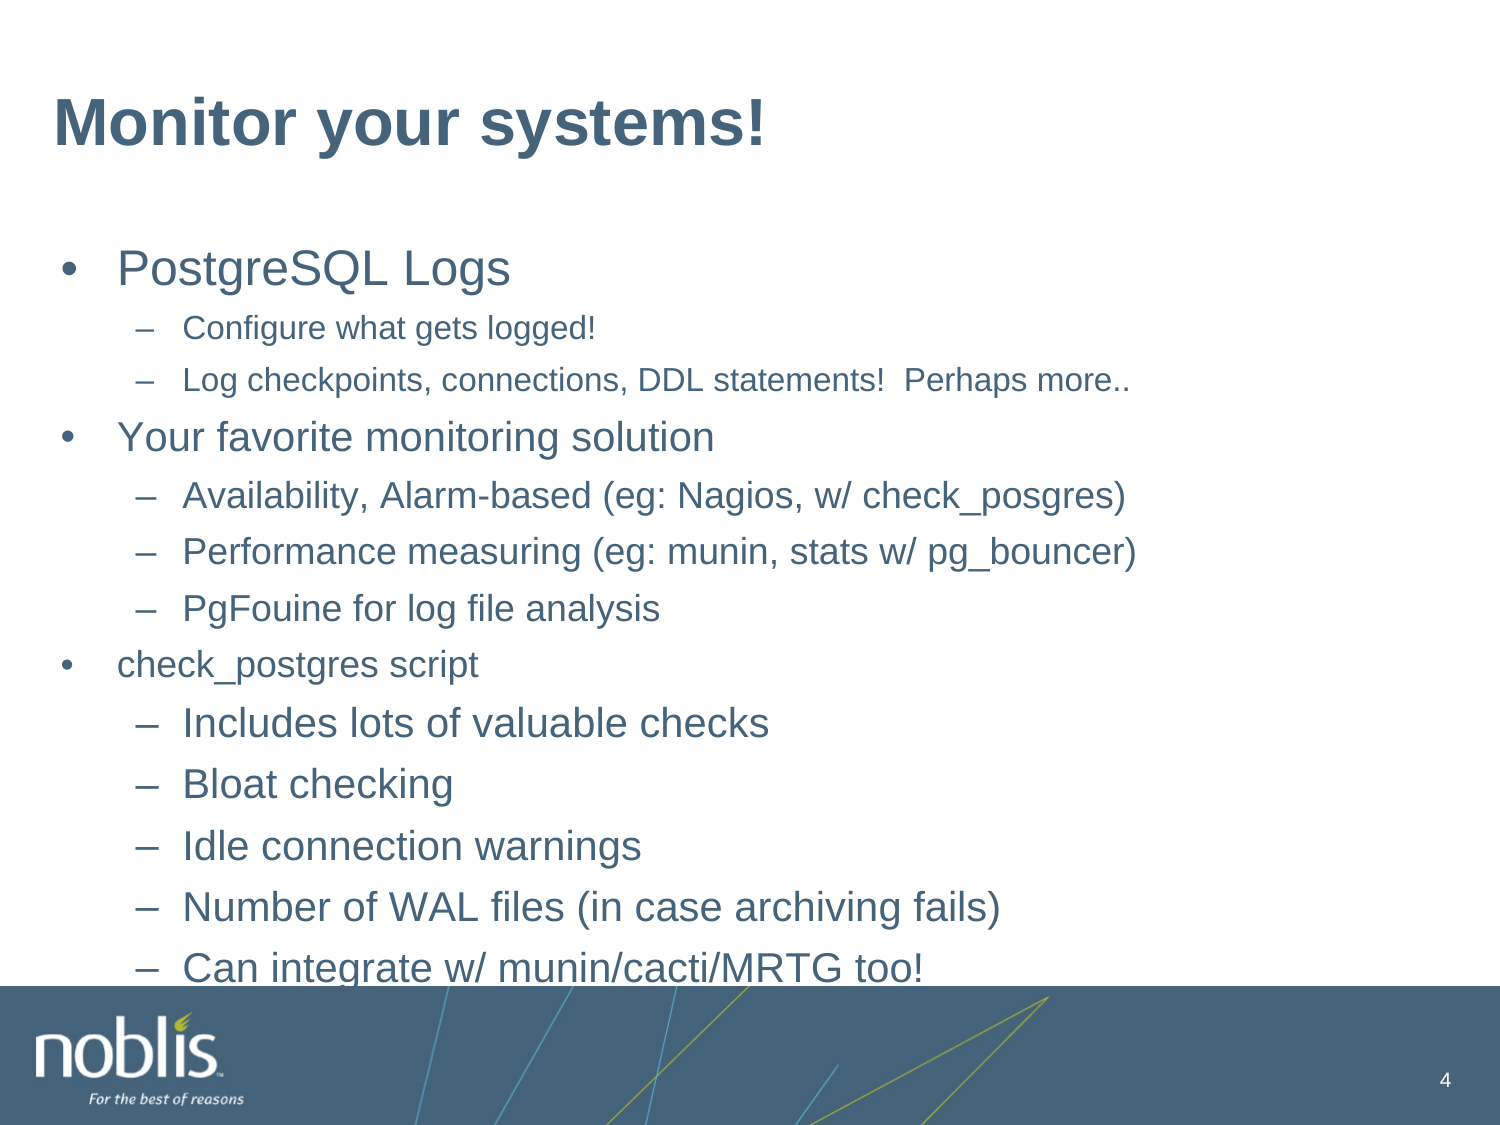

# Monitor your systems!
PostgreSQL Logs
Configure what gets logged!
Log checkpoints, connections, DDL statements! Perhaps more..
Your favorite monitoring solution
Availability, Alarm-based (eg: Nagios, w/ check_posgres)
Performance measuring (eg: munin, stats w/ pg_bouncer)
PgFouine for log file analysis
check_postgres script
Includes lots of valuable checks
Bloat checking
Idle connection warnings
Number of WAL files (in case archiving fails)
Can integrate w/ munin/cacti/MRTG too!